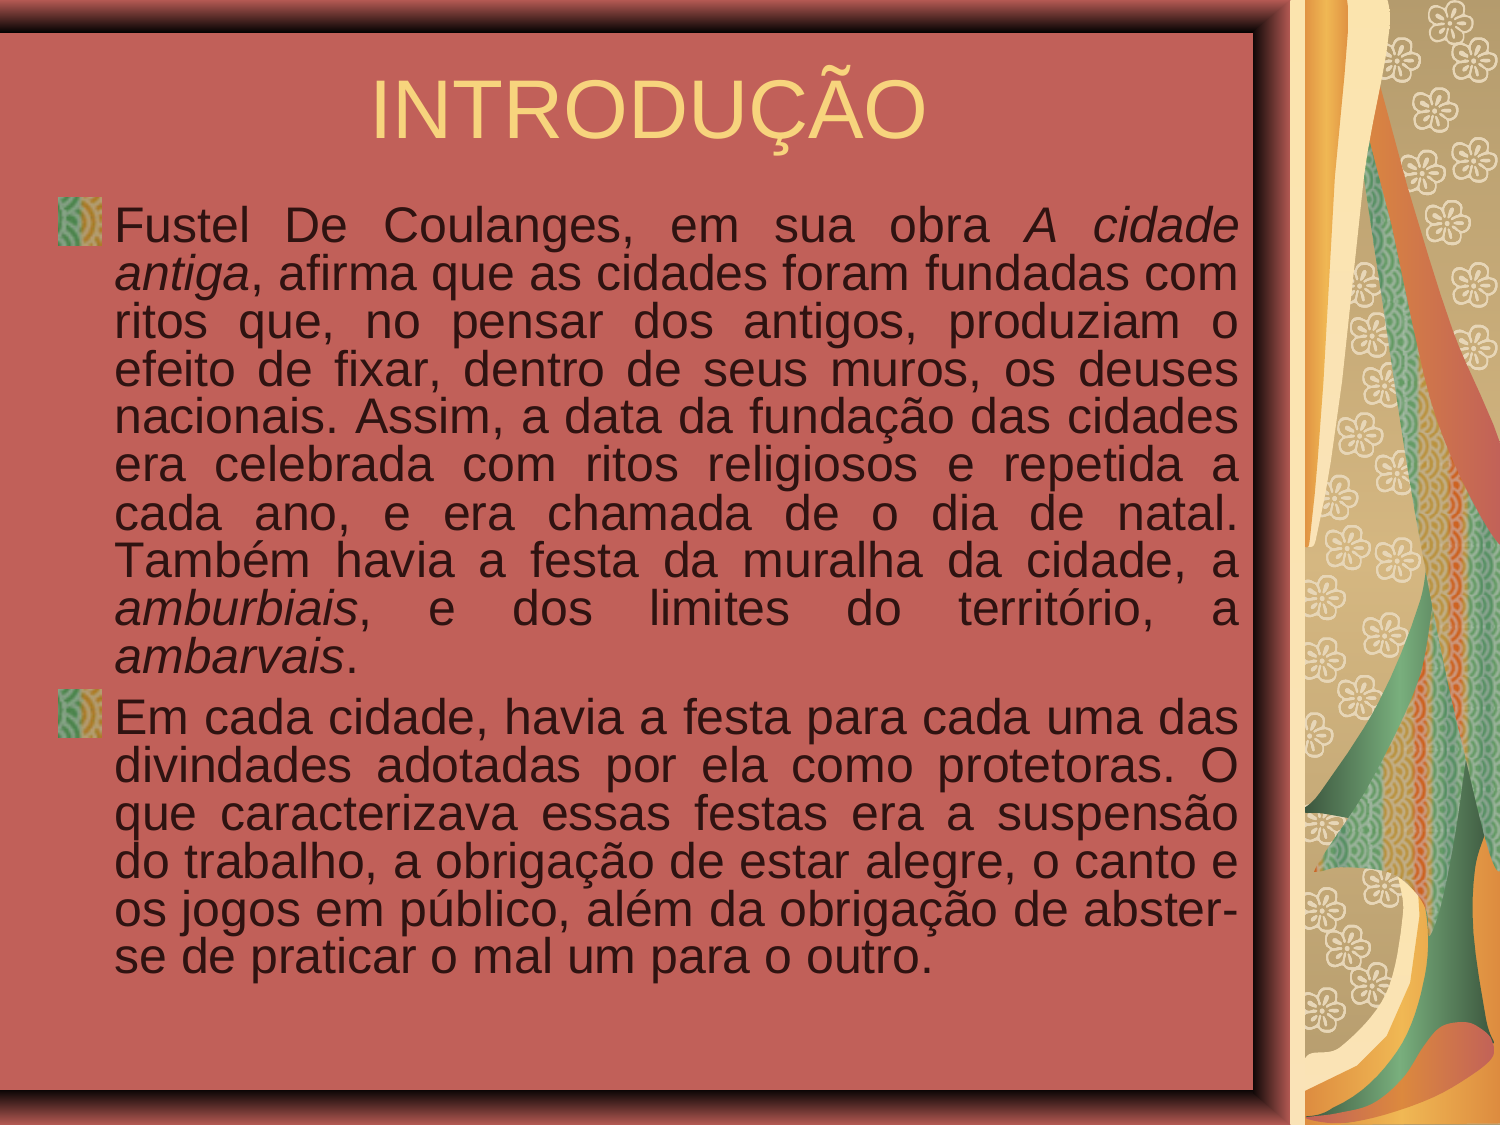

# INTRODUÇÃO
Fustel De Coulanges, em sua obra A cidade antiga, afirma que as cidades foram fundadas com ritos que, no pensar dos antigos, produziam o efeito de fixar, dentro de seus muros, os deuses nacionais. Assim, a data da fundação das cidades era celebrada com ritos religiosos e repetida a cada ano, e era chamada de o dia de natal. Também havia a festa da muralha da cidade, a amburbiais, e dos limites do território, a ambarvais.
Em cada cidade, havia a festa para cada uma das divindades adotadas por ela como protetoras. O que caracterizava essas festas era a suspensão do trabalho, a obrigação de estar alegre, o canto e os jogos em público, além da obrigação de abster-se de praticar o mal um para o outro.